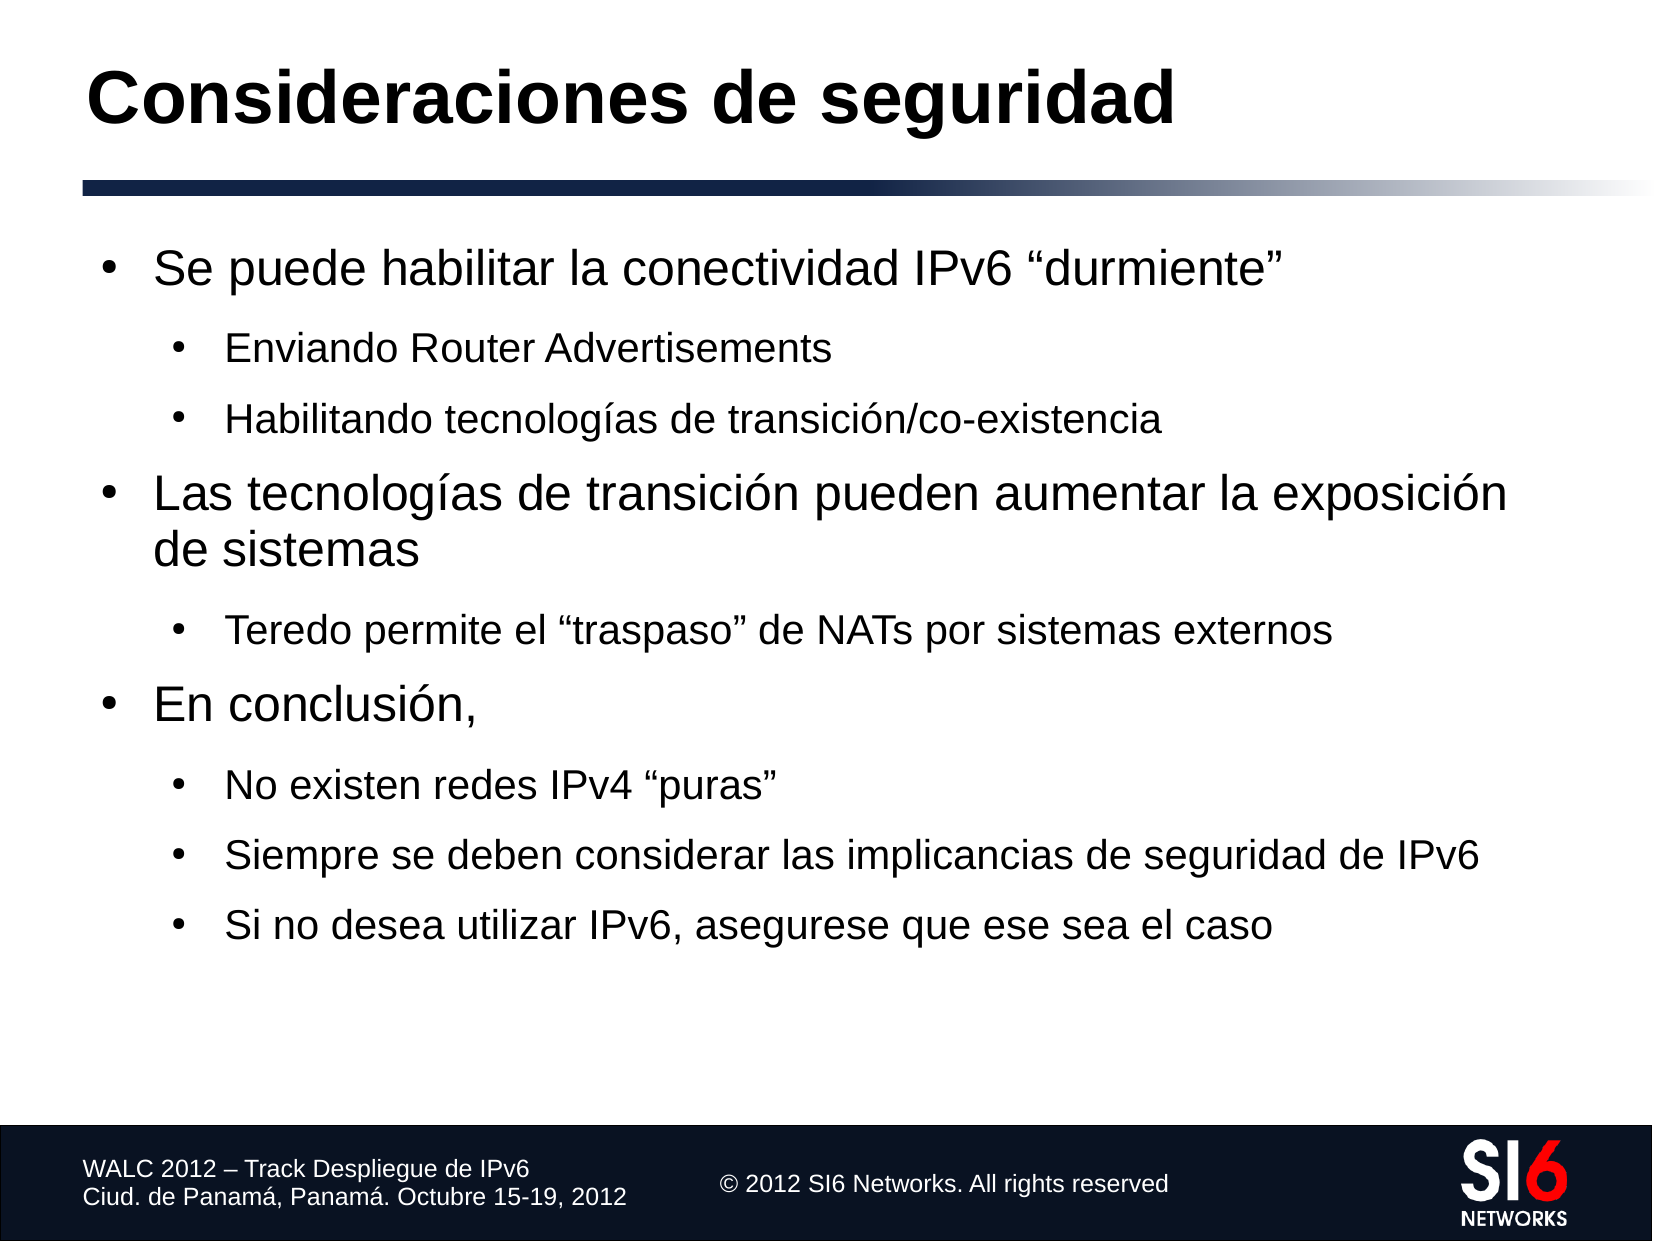

# Consideraciones de seguridad
Se puede habilitar la conectividad IPv6 “durmiente”
Enviando Router Advertisements
Habilitando tecnologías de transición/co-existencia
Las tecnologías de transición pueden aumentar la exposición de sistemas
Teredo permite el “traspaso” de NATs por sistemas externos
En conclusión,
No existen redes IPv4 “puras”
Siempre se deben considerar las implicancias de seguridad de IPv6
Si no desea utilizar IPv6, asegurese que ese sea el caso
Congreso de Seguridad en Computo 2011